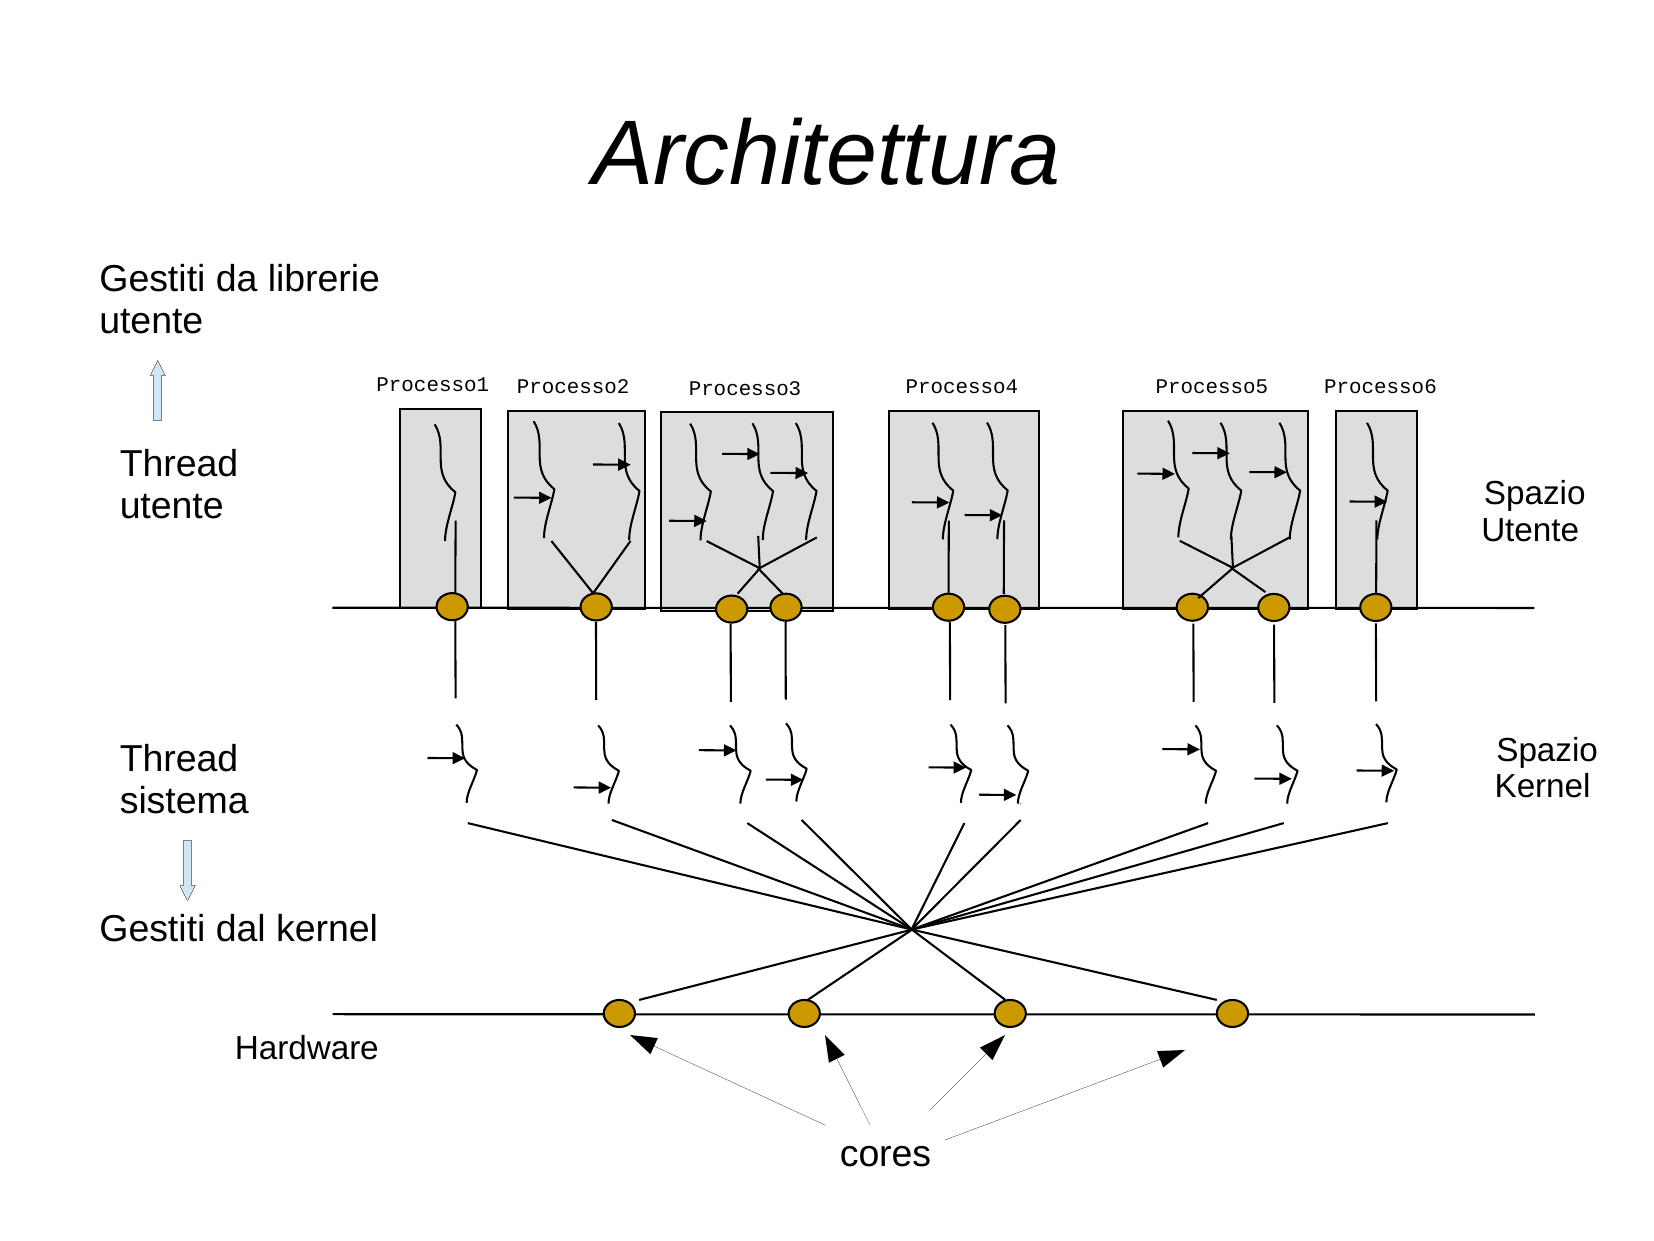

# Architettura
Gestiti da librerie utente
Processo1
Processo6
Processo4
Processo5
Processo2
Processo3
Thread utente
Spazio
Utente
Spazio
Kernel
Thread sistema
Gestiti dal kernel
Hardware
cores